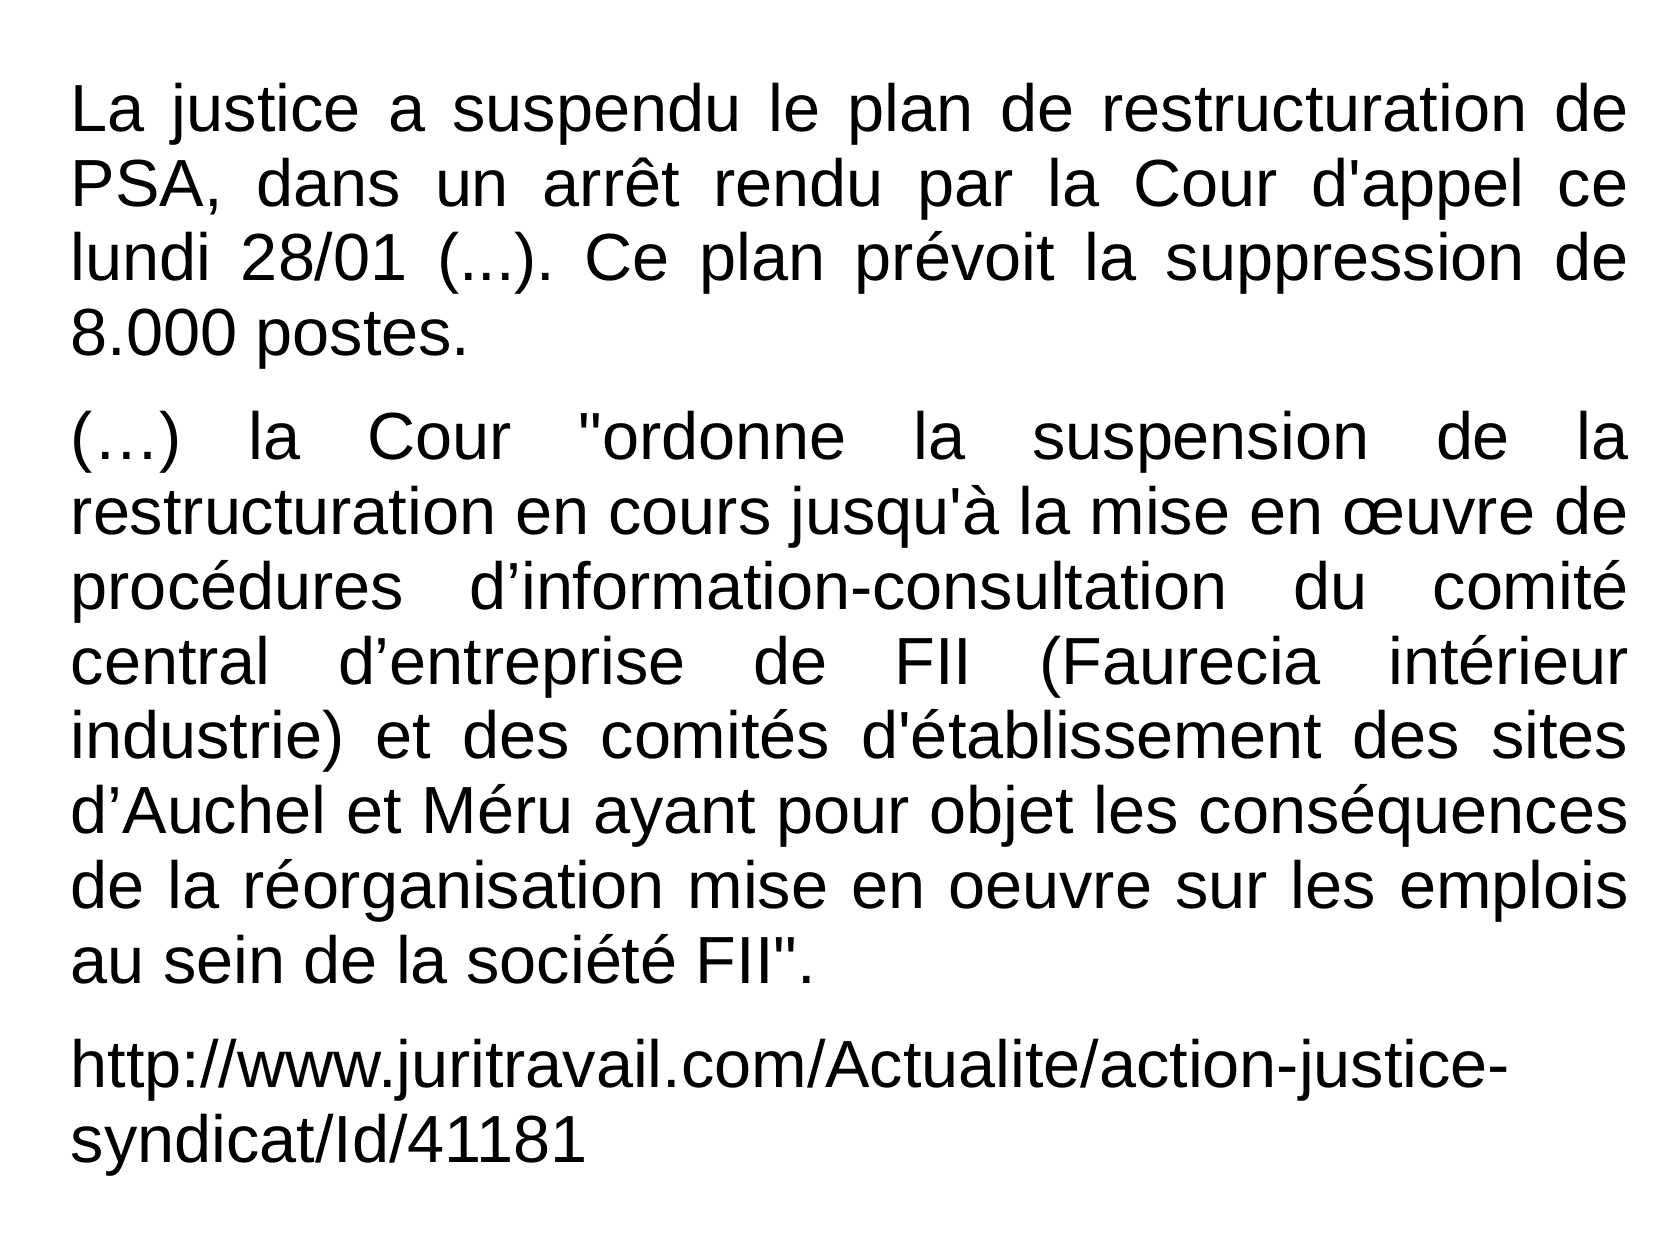

# La justice a suspendu le plan de restructuration de PSA, dans un arrêt rendu par la Cour d'appel ce lundi 28/01 (...). Ce plan prévoit la suppression de 8.000 postes.
(…) la Cour "ordonne la suspension de la restructuration en cours jusqu'à la mise en œuvre de procédures d’information-consultation du comité central d’entreprise de FII (Faurecia intérieur industrie) et des comités d'établissement des sites d’Auchel et Méru ayant pour objet les conséquences de la réorganisation mise en oeuvre sur les emplois au sein de la société FII".
http://www.juritravail.com/Actualite/action-justice-syndicat/Id/41181